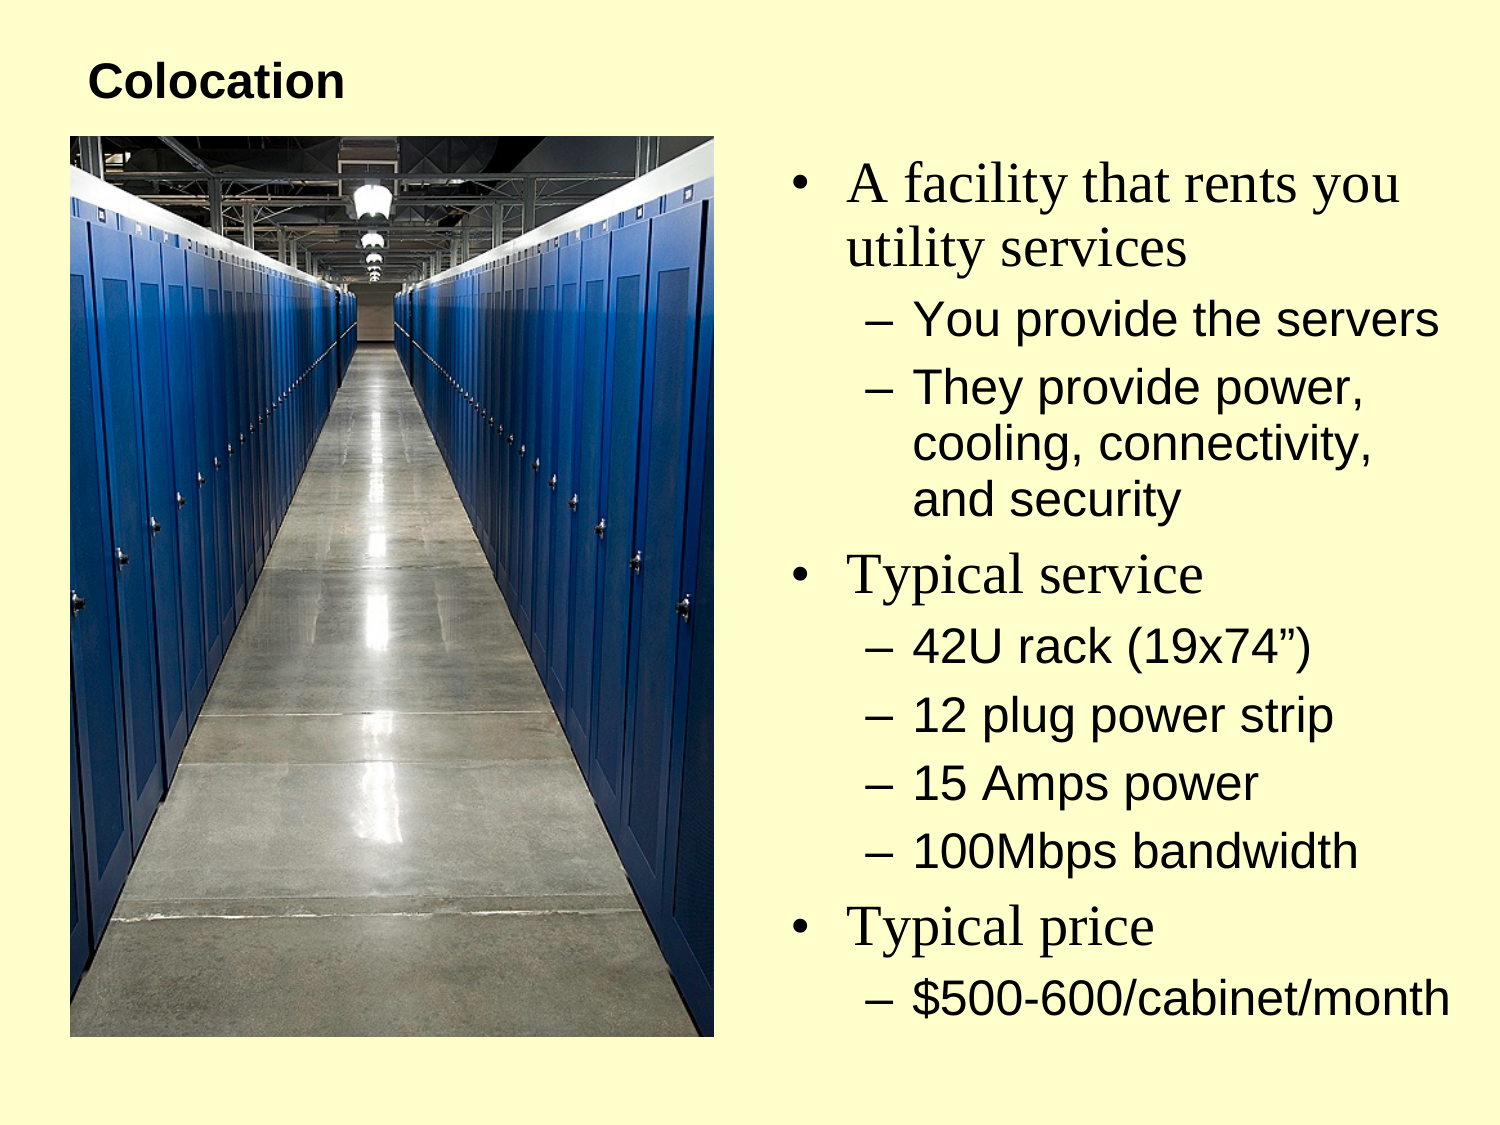

# Colocation
A facility that rents you utility services
You provide the servers
They provide power, cooling, connectivity, and security
Typical service
42U rack (19x74”)
12 plug power strip
15 Amps power
100Mbps bandwidth
Typical price
$500-600/cabinet/month